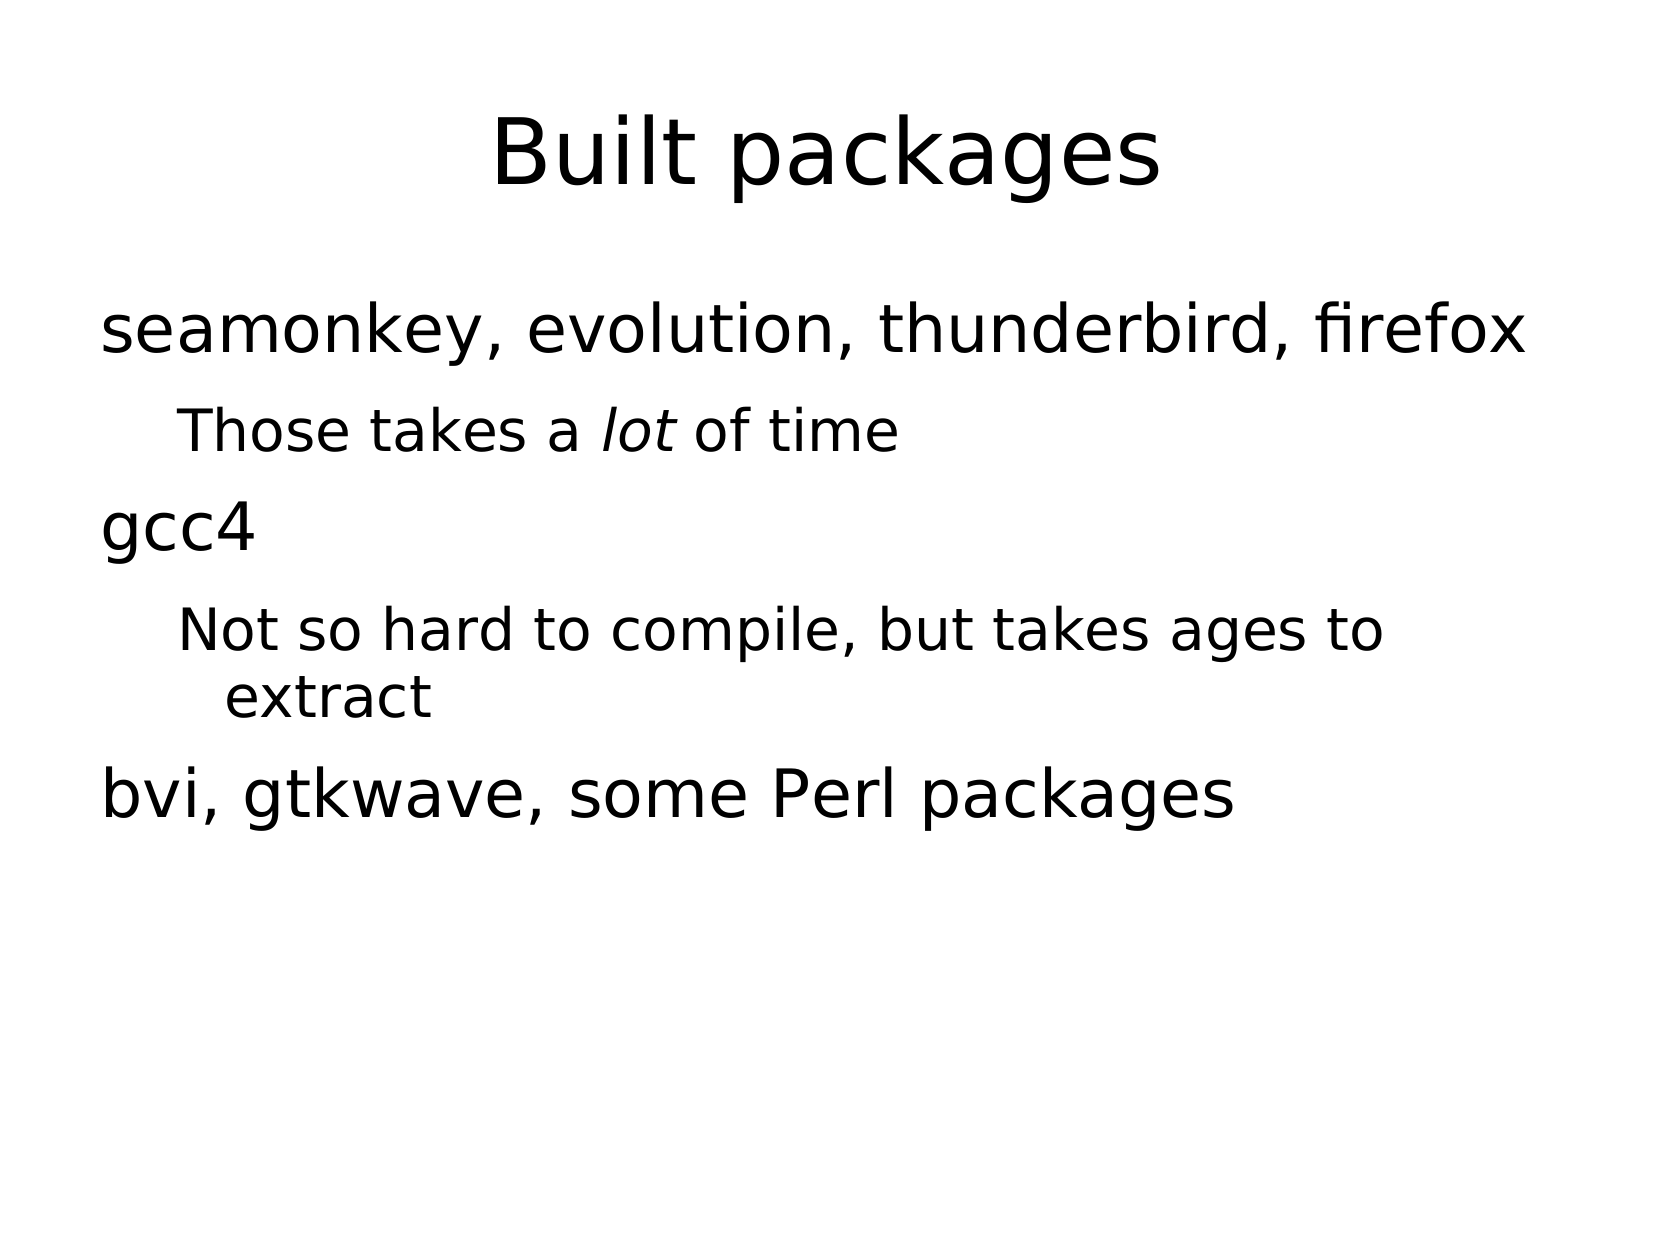

# Built packages
seamonkey, evolution, thunderbird, firefox
Those takes a lot of time
gcc4
Not so hard to compile, but takes ages to extract
bvi, gtkwave, some Perl packages